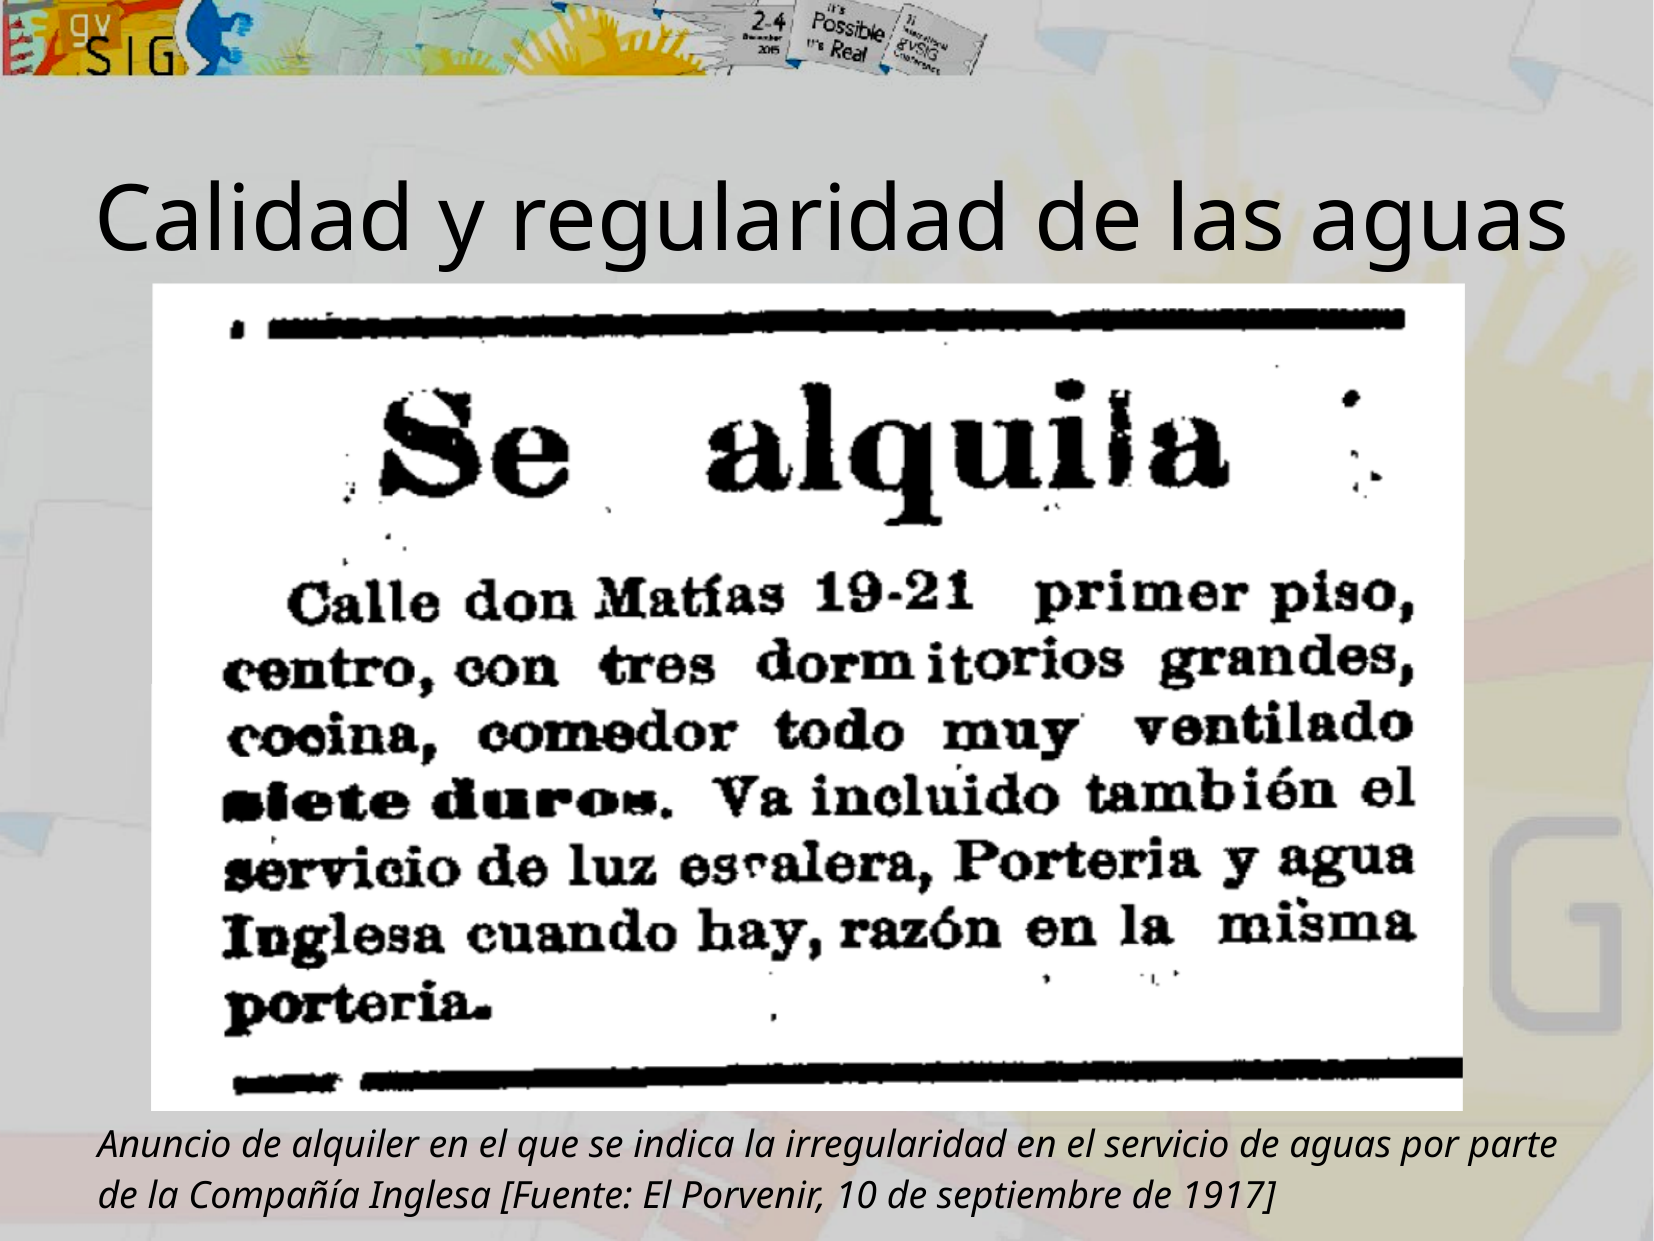

# Calidad y regularidad de las aguas
Anuncio de alquiler en el que se indica la irregularidad en el servicio de aguas por parte de la Compañía Inglesa [Fuente: El Porvenir, 10 de septiembre de 1917]